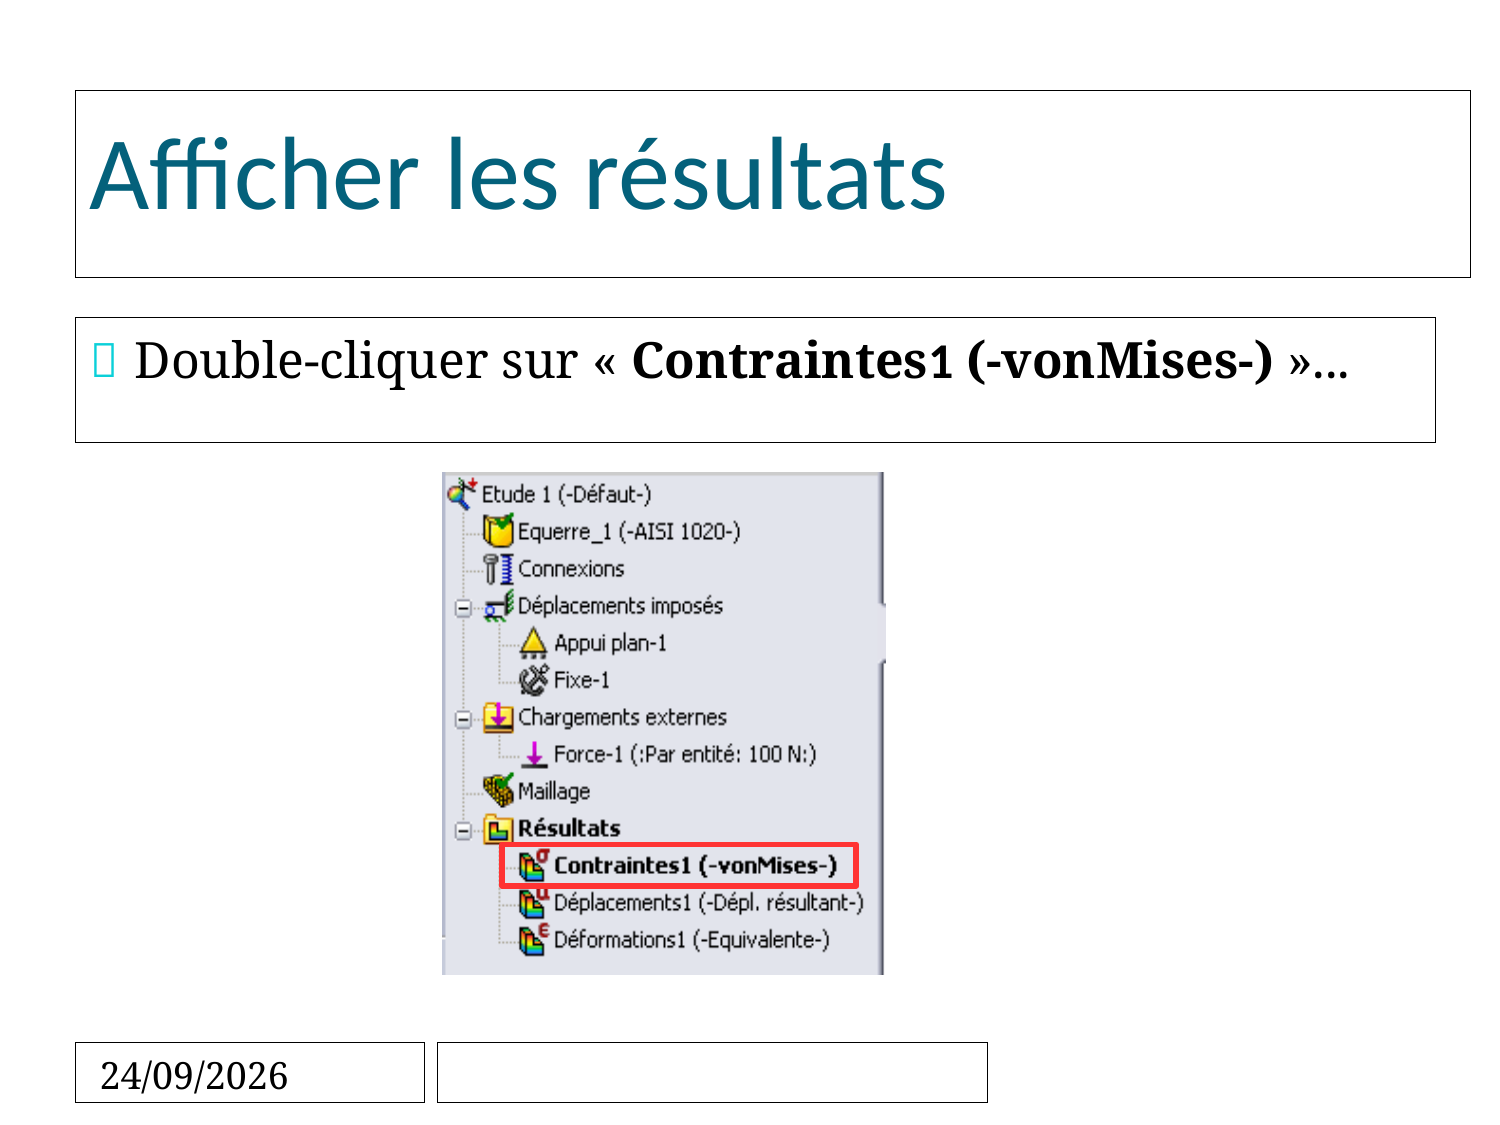

# Afficher les résultats
Double-cliquer sur « Contraintes1 (-vonMises-) »...